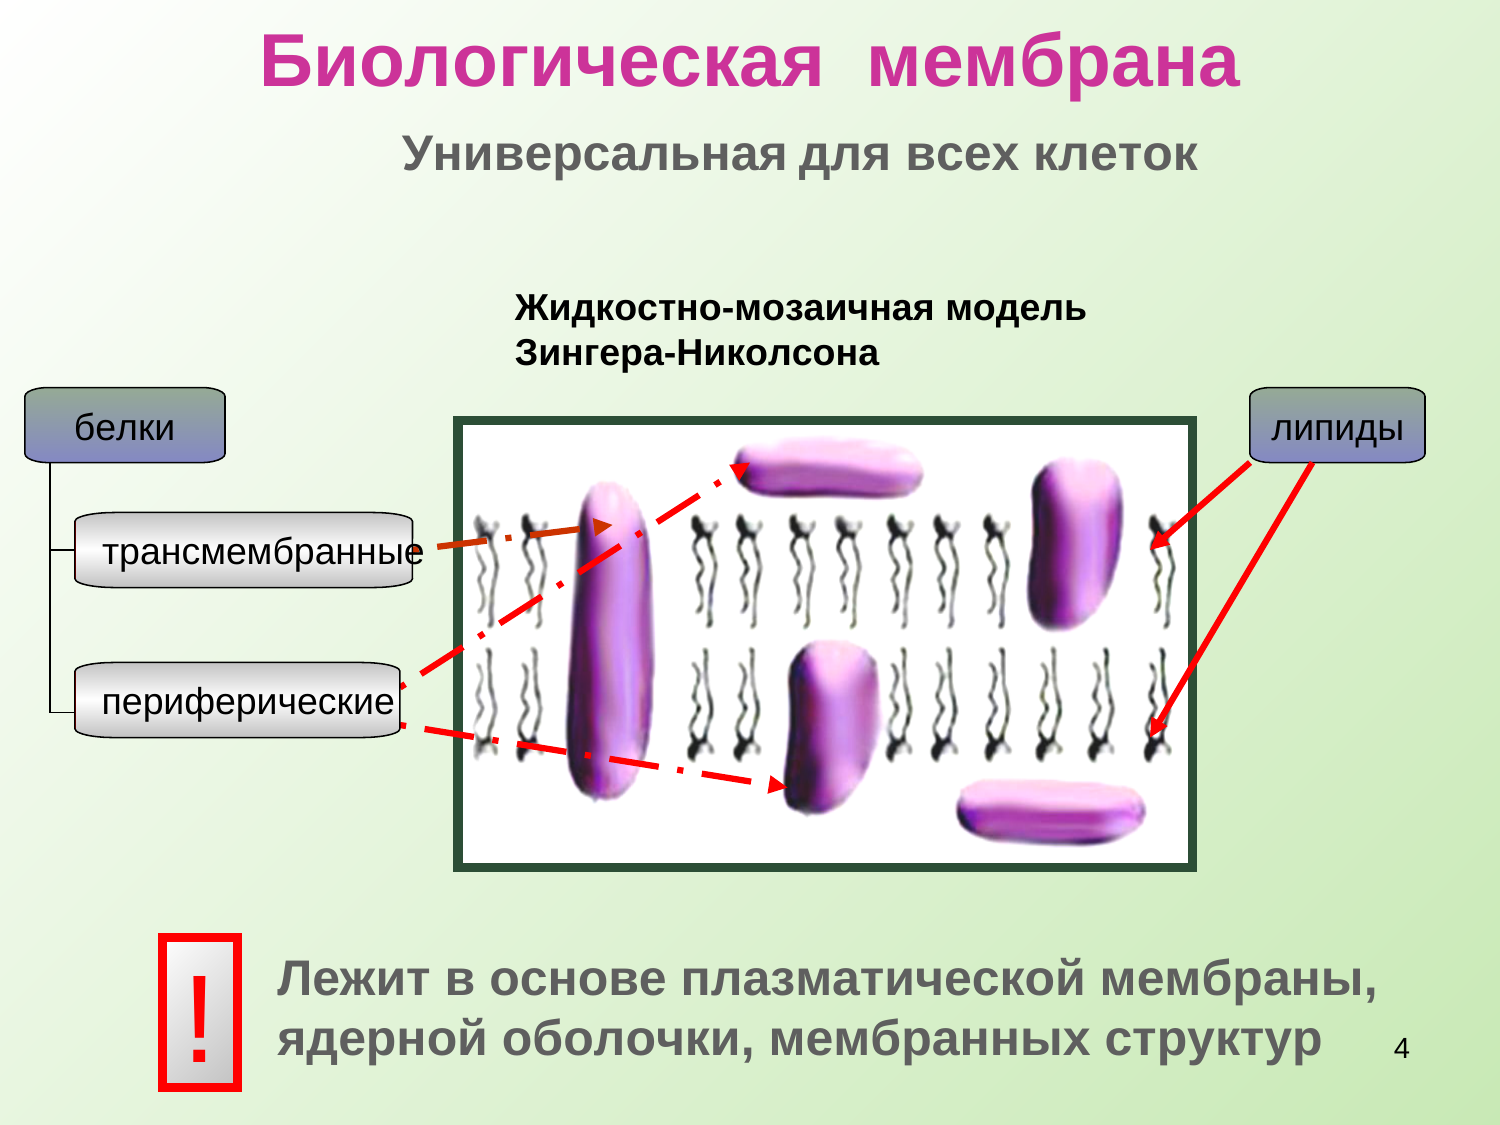

Биологическая мембрана
Универсальная для всех клеток
Жидкостно-мозаичная модель Зингера-Николсона
белки
липиды
трансмембранные
периферические
!
Лежит в основе плазматической мембраны, ядерной оболочки, мембранных структур
4